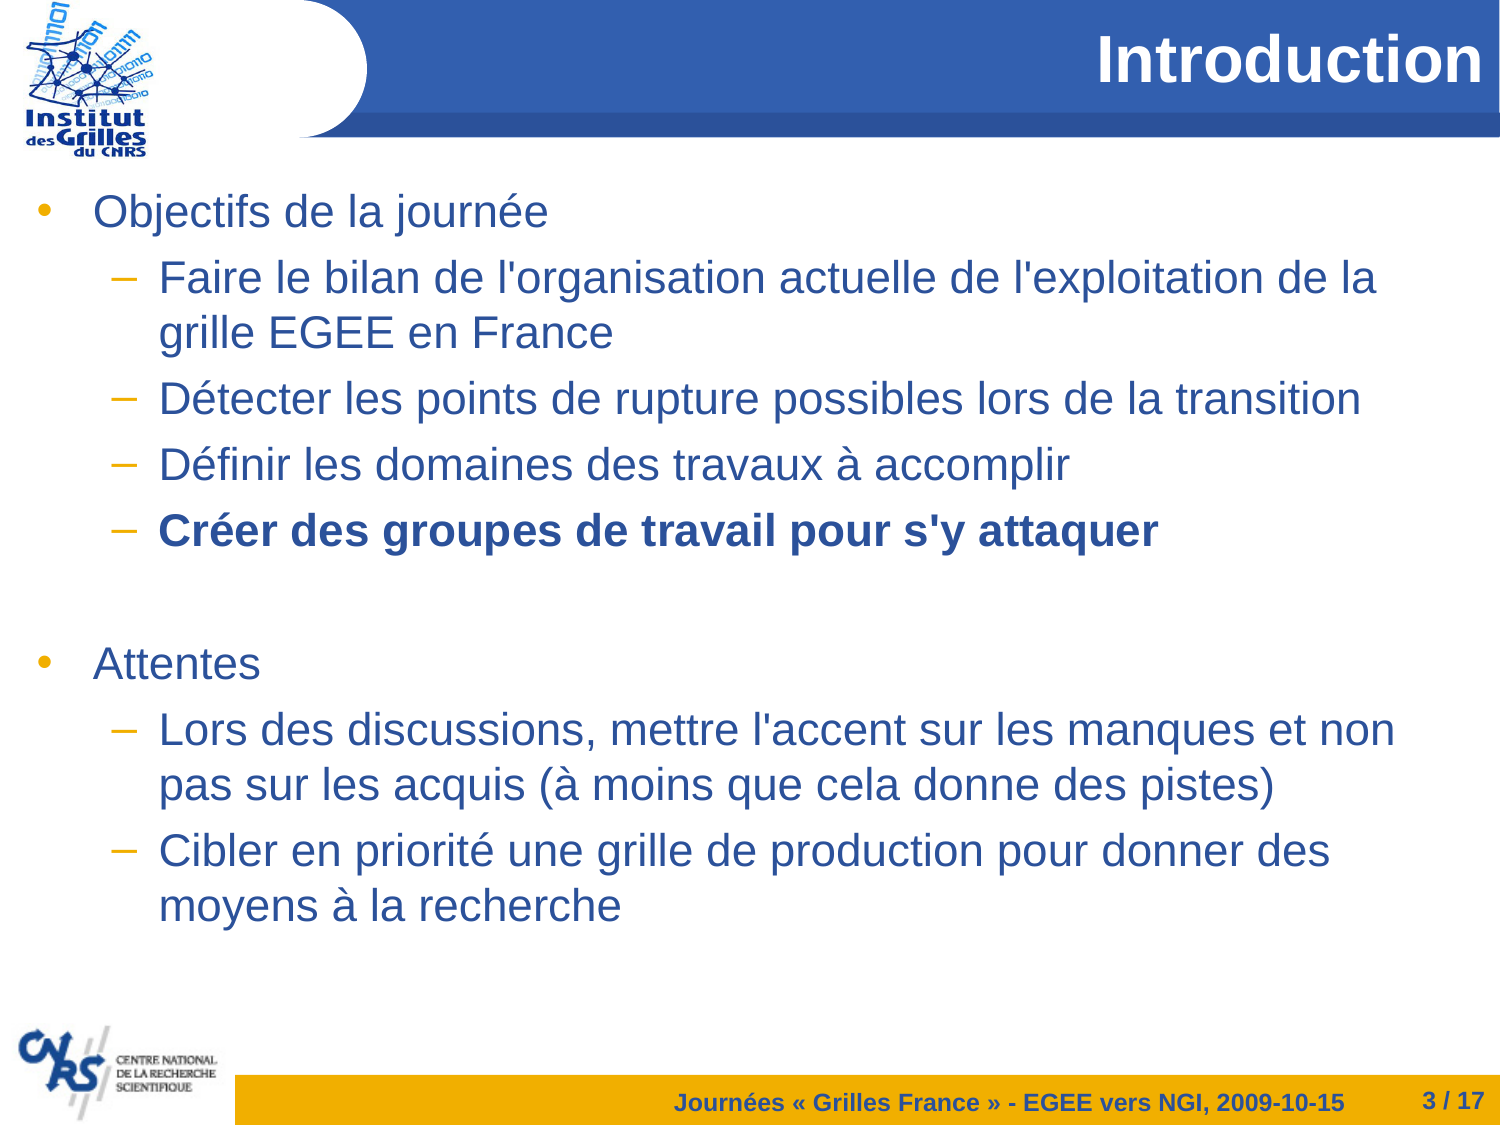

# Introduction
Objectifs de la journée
Faire le bilan de l'organisation actuelle de l'exploitation de la grille EGEE en France
Détecter les points de rupture possibles lors de la transition
Définir les domaines des travaux à accomplir
Créer des groupes de travail pour s'y attaquer
Attentes
Lors des discussions, mettre l'accent sur les manques et non pas sur les acquis (à moins que cela donne des pistes)
Cibler en priorité une grille de production pour donner des moyens à la recherche
Journées « Grilles France » - EGEE vers NGI, 2009-10-15